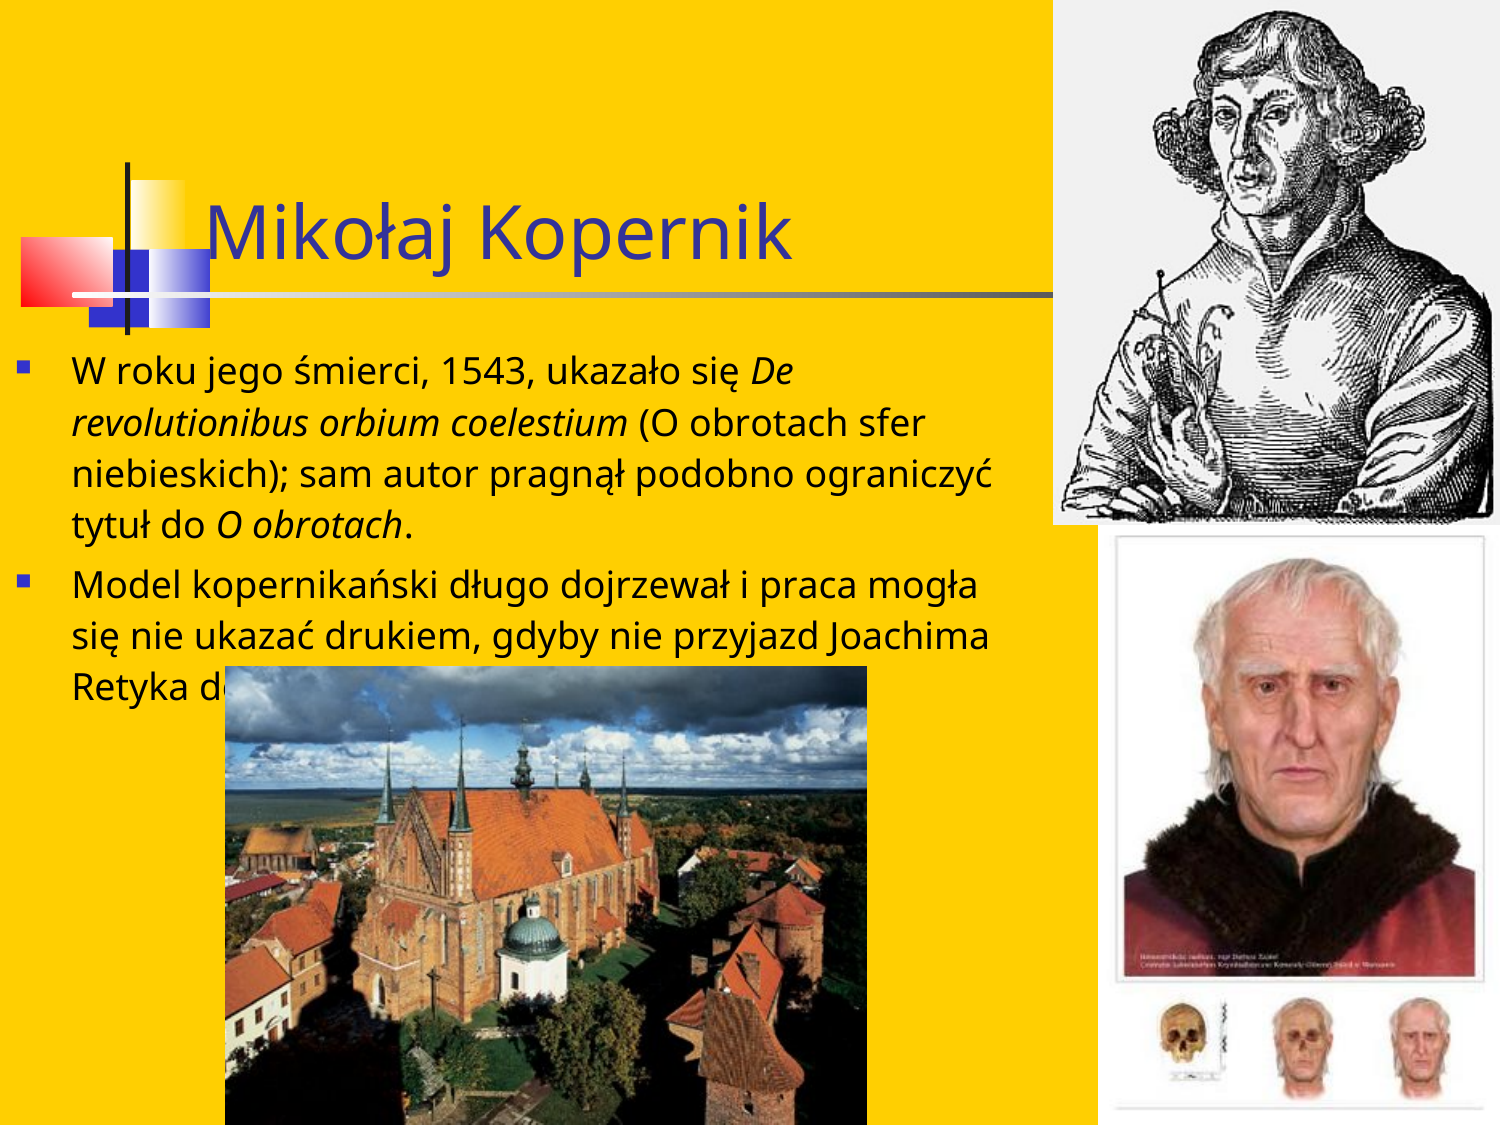

# Mikołaj Kopernik
W roku jego śmierci, 1543, ukazało się De revolutionibus orbium coelestium (O obrotach sfer niebieskich); sam autor pragnął podobno ograniczyć tytuł do O obrotach.
Model kopernikański długo dojrzewał i praca mogła się nie ukazać drukiem, gdyby nie przyjazd Joachima Retyka do Fromborka.